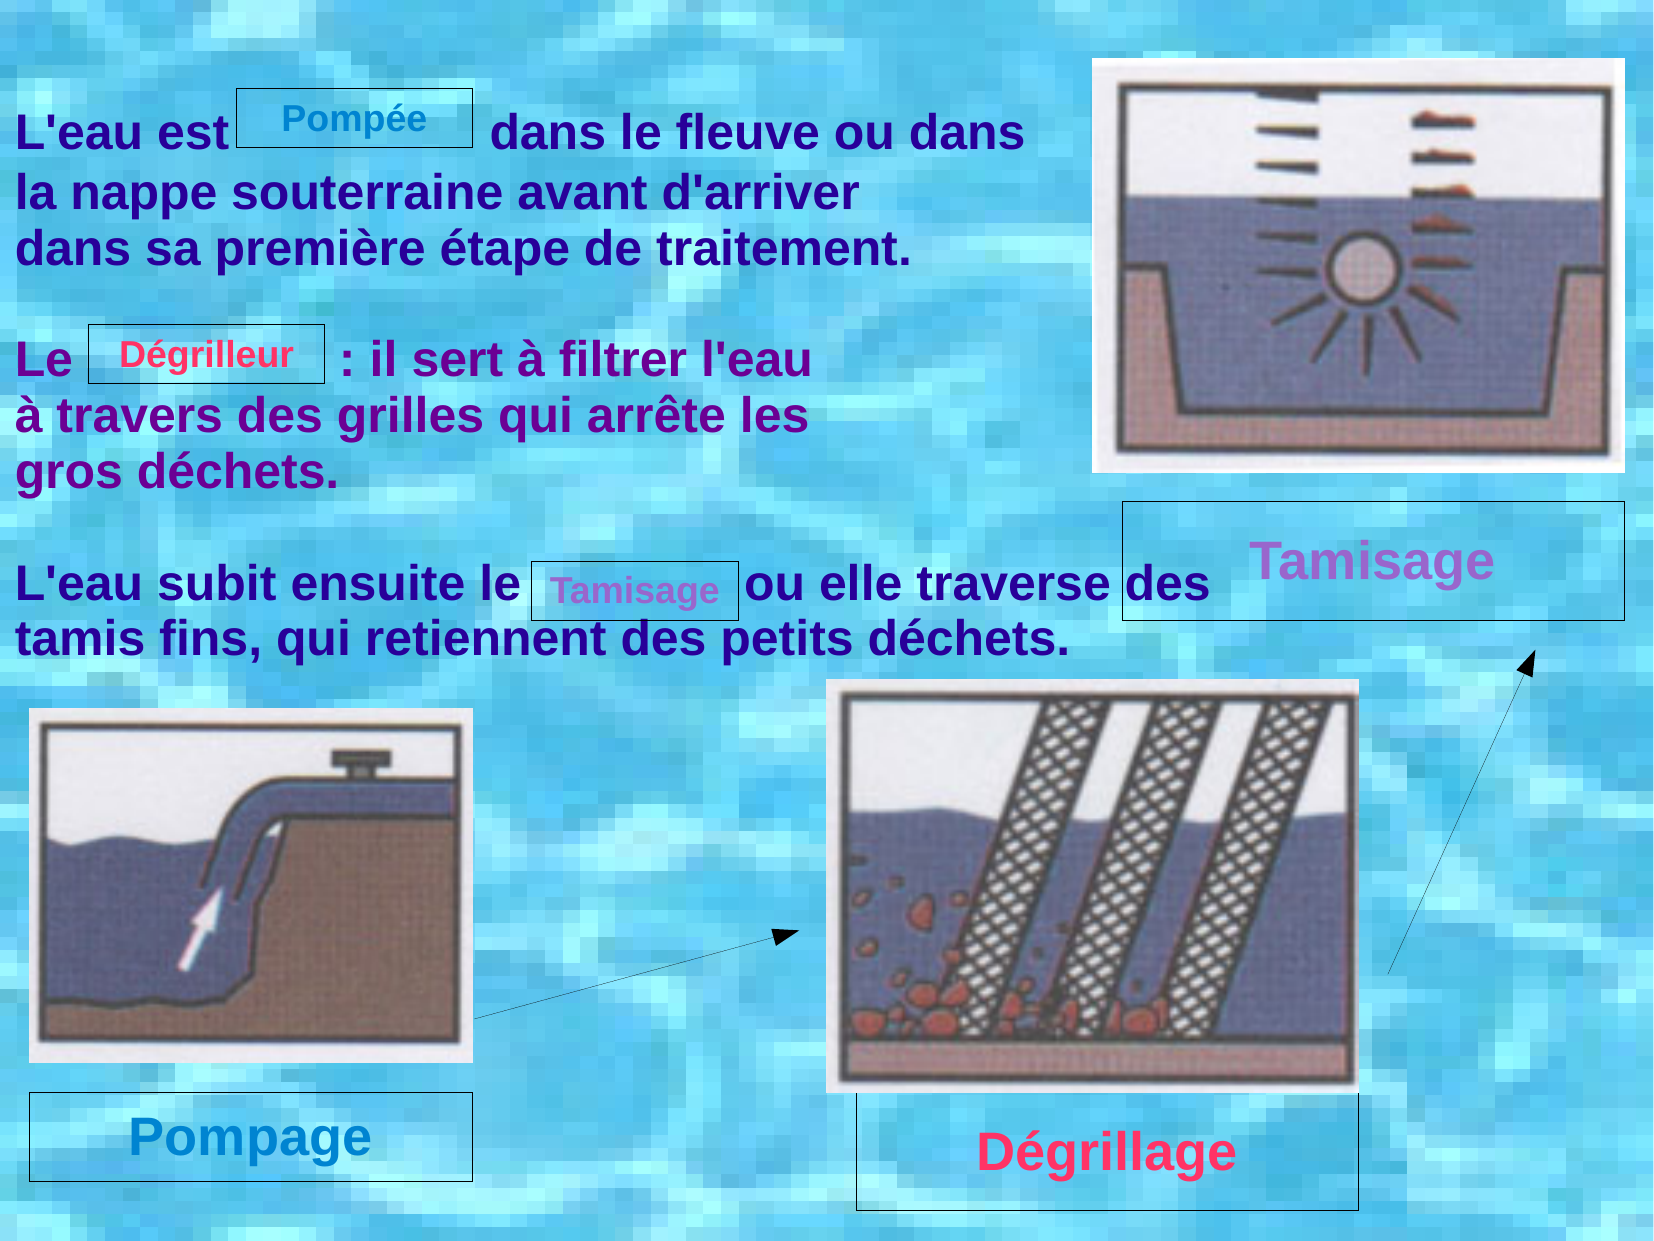

L'eau est dans le fleuve ou dans
la nappe souterraine avant d'arriver
dans sa première étape de traitement.
Le : il sert à filtrer l'eau
à travers des grilles qui arrête les
gros déchets.
L'eau subit ensuite le ou elle traverse des tamis fins, qui retiennent des petits déchets.
Pompée
Dégrilleur
Tamisage
Tamisage
Pompage
Dégrillage